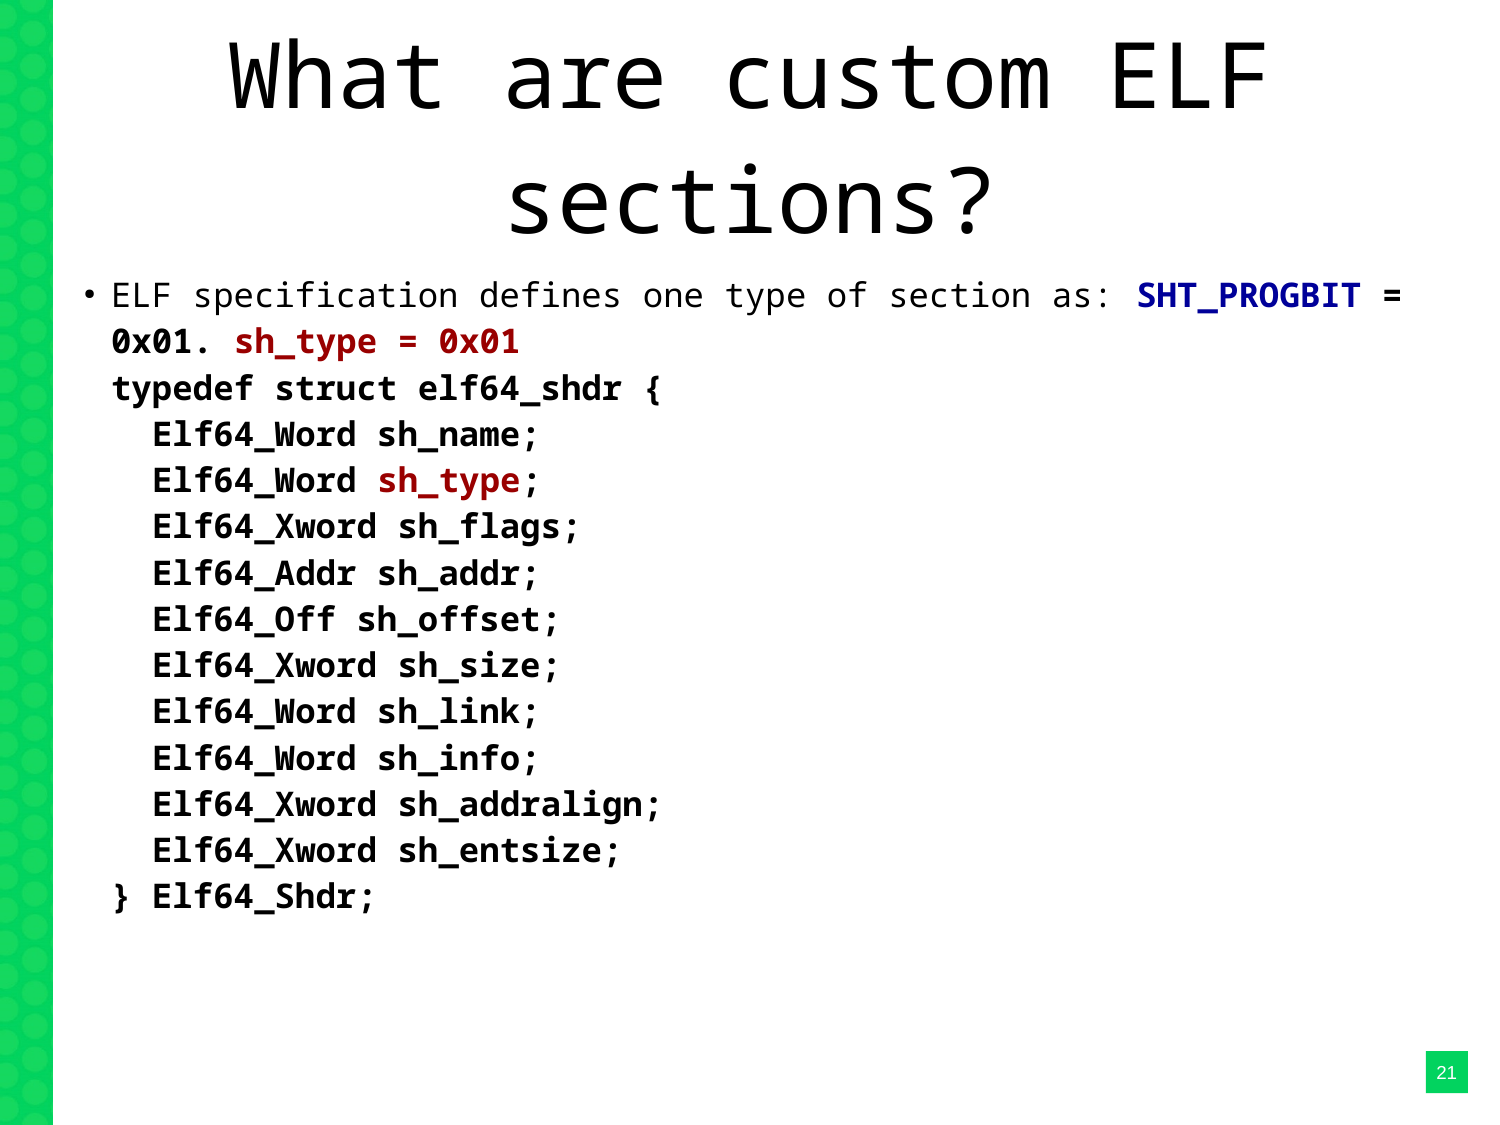

# What are custom ELF sections?
ELF specification defines one type of section as: SHT_PROGBIT = 0x01. sh_type = 0x01
typedef struct elf64_shdr {
 Elf64_Word sh_name;
 Elf64_Word sh_type;
 Elf64_Xword sh_flags;
 Elf64_Addr sh_addr;
 Elf64_Off sh_offset;
 Elf64_Xword sh_size;
 Elf64_Word sh_link;
 Elf64_Word sh_info;
 Elf64_Xword sh_addralign;
 Elf64_Xword sh_entsize;
} Elf64_Shdr;